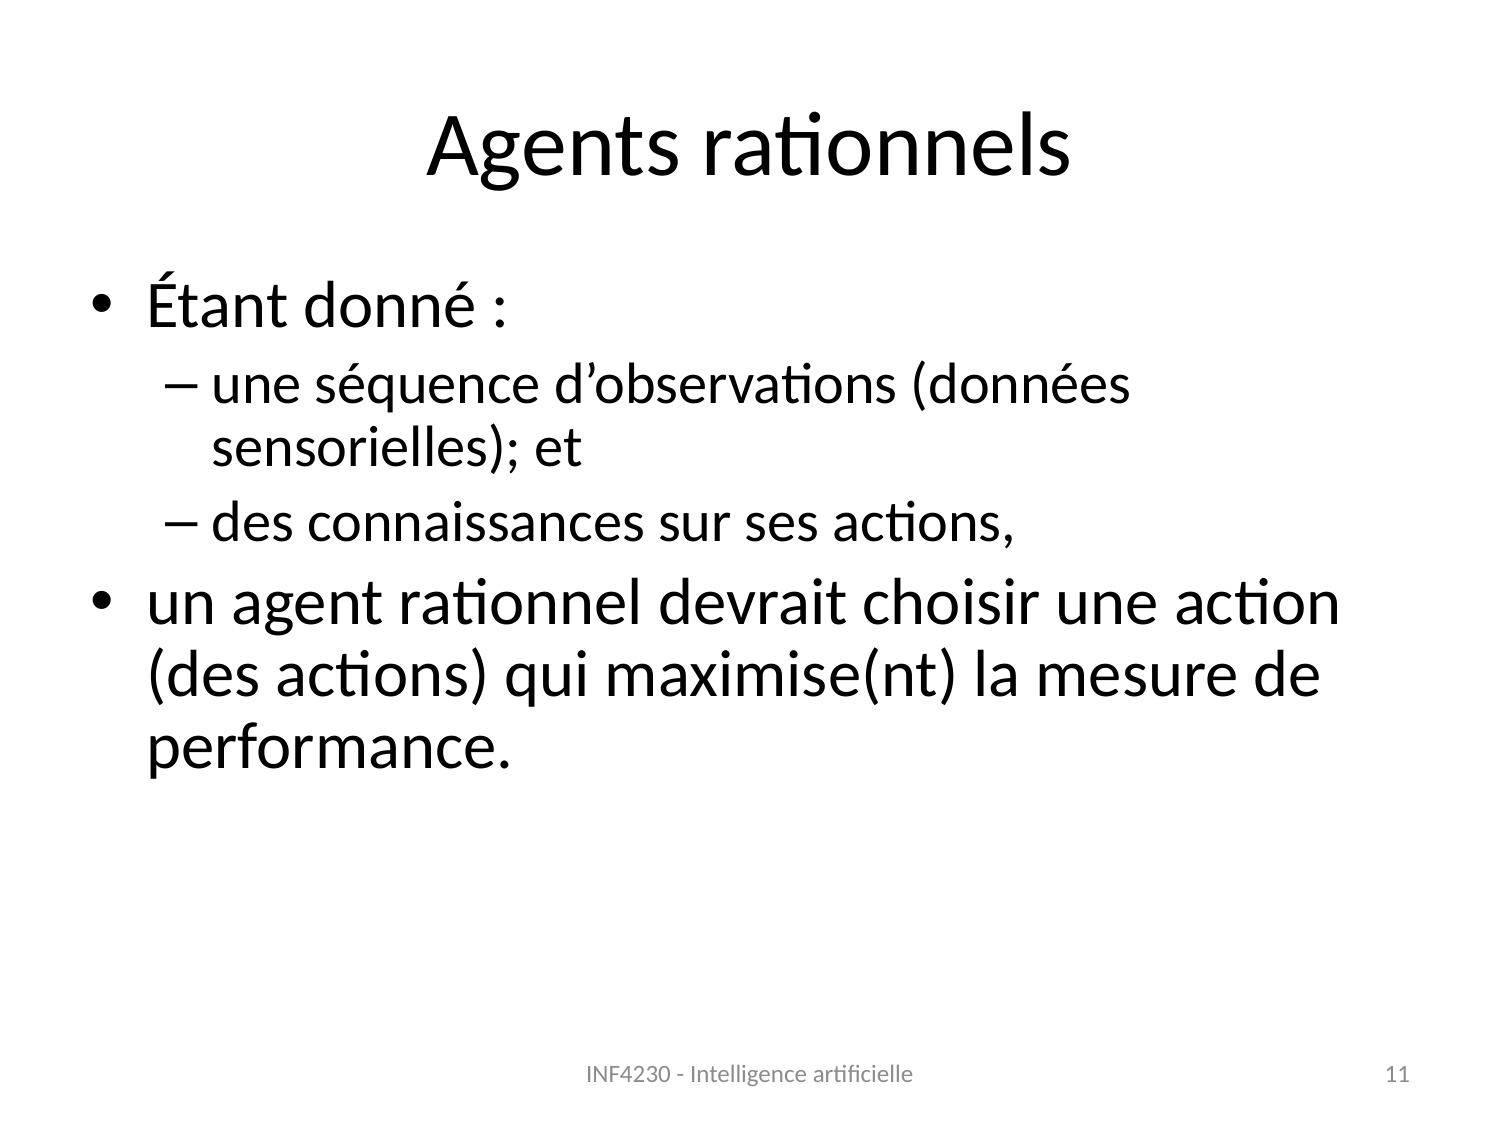

# Agents rationnels
Étant donné :
une séquence d’observations (données sensorielles); et
des connaissances sur ses actions,
un agent rationnel devrait choisir une action (des actions) qui maximise(nt) la mesure de performance.
INF4230 - Intelligence artificielle